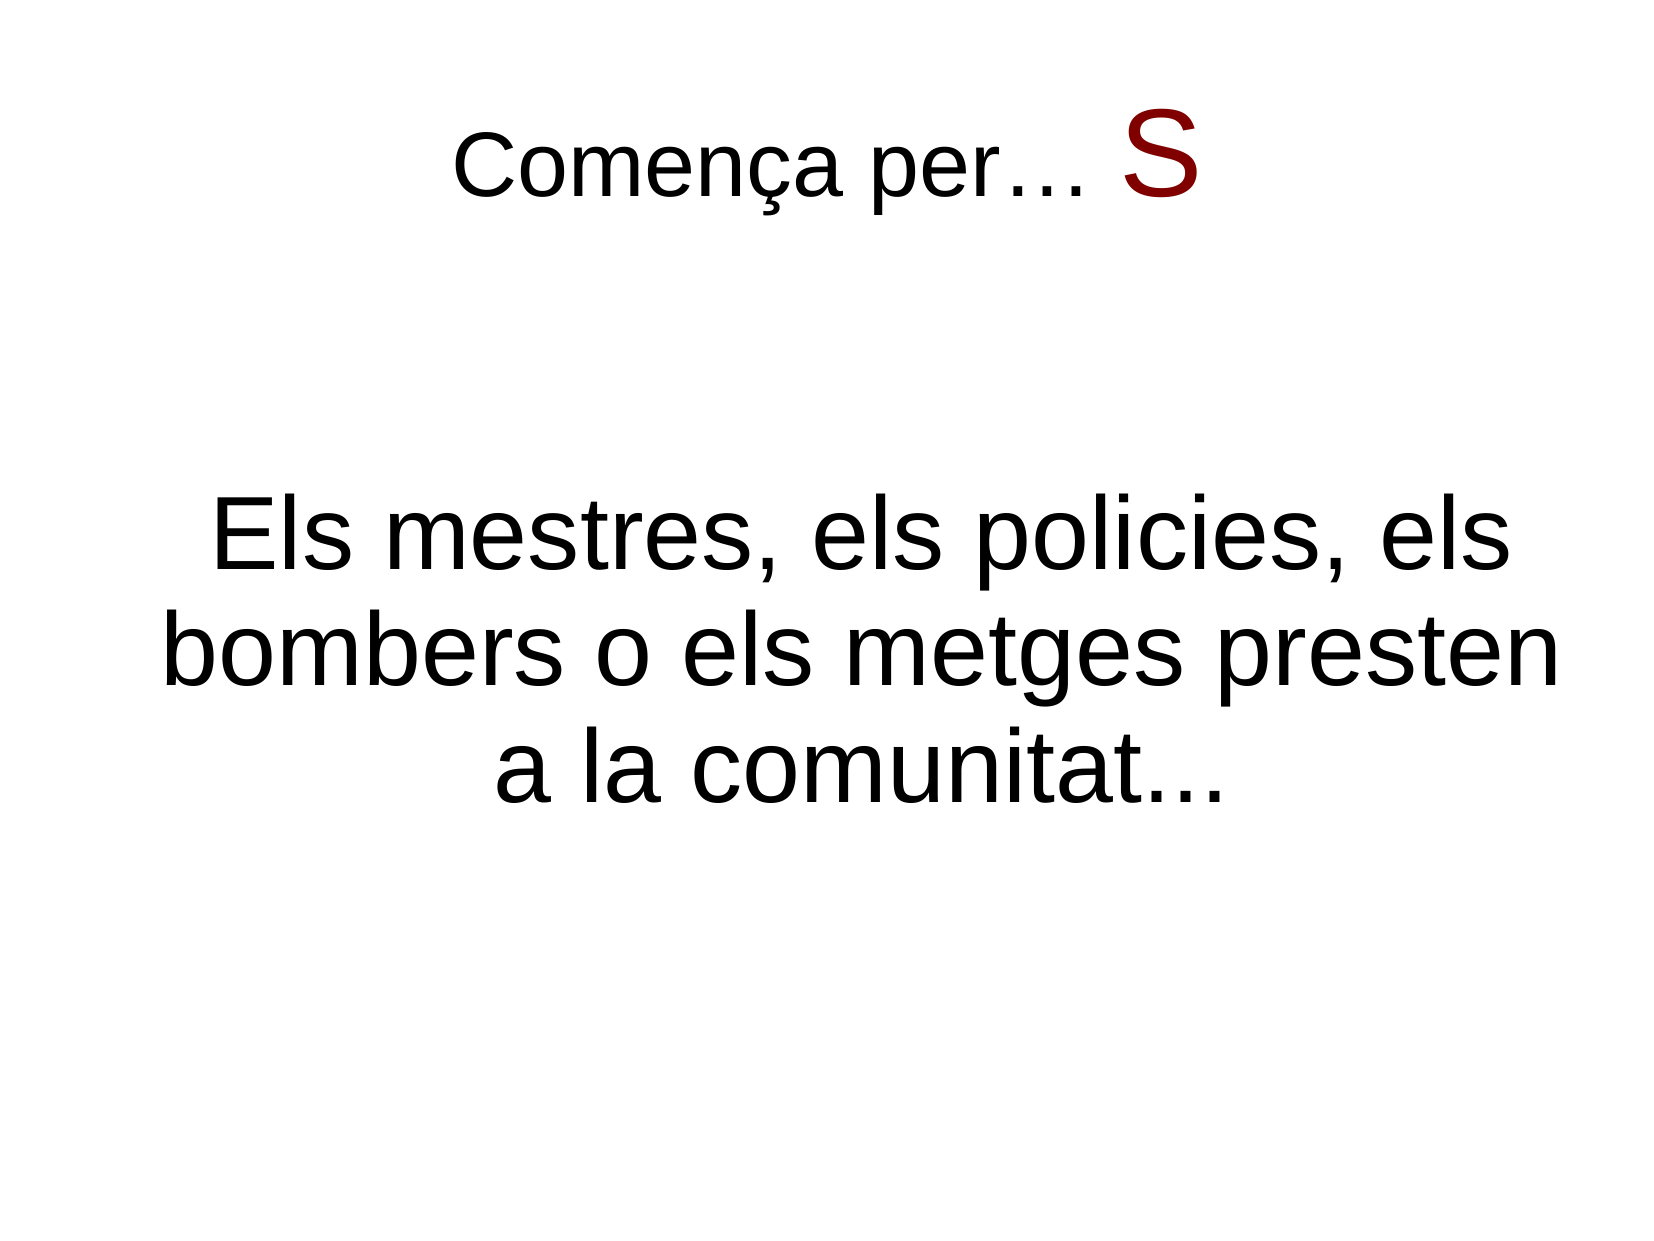

# Comença per… S
Els mestres, els policies, els bombers o els metges presten a la comunitat...